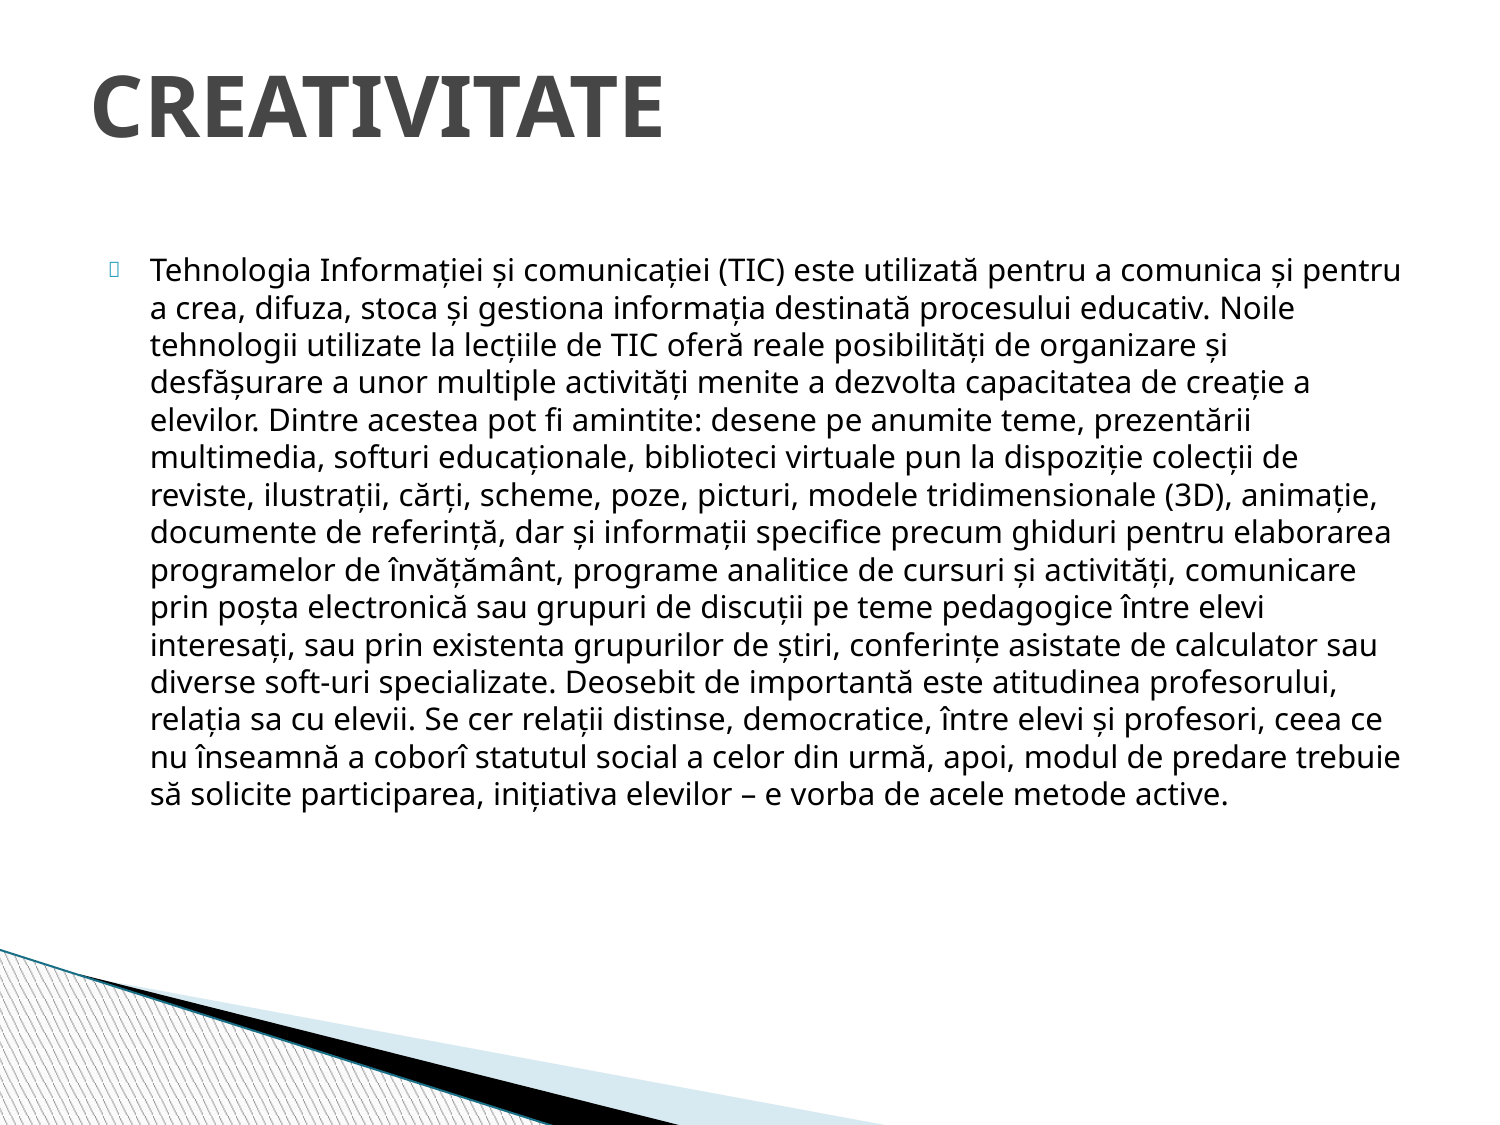

CREATIVITATE
# Tehnologia Informației și comunicației (TIC) este utilizată pentru a comunica și pentru a crea, difuza, stoca și gestiona informația destinată procesului educativ. Noile tehnologii utilizate la lecțiile de TIC oferă reale posibilități de organizare și desfășurare a unor multiple activități menite a dezvolta capacitatea de creație a elevilor. Dintre acestea pot fi amintite: desene pe anumite teme, prezentării multimedia, softuri educaționale, biblioteci virtuale pun la dispoziție colecții de reviste, ilustrații, cărți, scheme, poze, picturi, modele tridimensionale (3D), animație, documente de referință, dar și informații specifice precum ghiduri pentru elaborarea programelor de învățământ, programe analitice de cursuri și activități, comunicare prin poșta electronică sau grupuri de discuții pe teme pedagogice între elevi interesați, sau prin existenta grupurilor de știri, conferințe asistate de calculator sau diverse soft-uri specializate. Deosebit de importantă este atitudinea profesorului, relația sa cu elevii. Se cer relații distinse, democratice, între elevi și profesori, ceea ce nu înseamnă a coborî statutul social a celor din urmă, apoi, modul de predare trebuie să solicite participarea, inițiativa elevilor – e vorba de acele metode active.